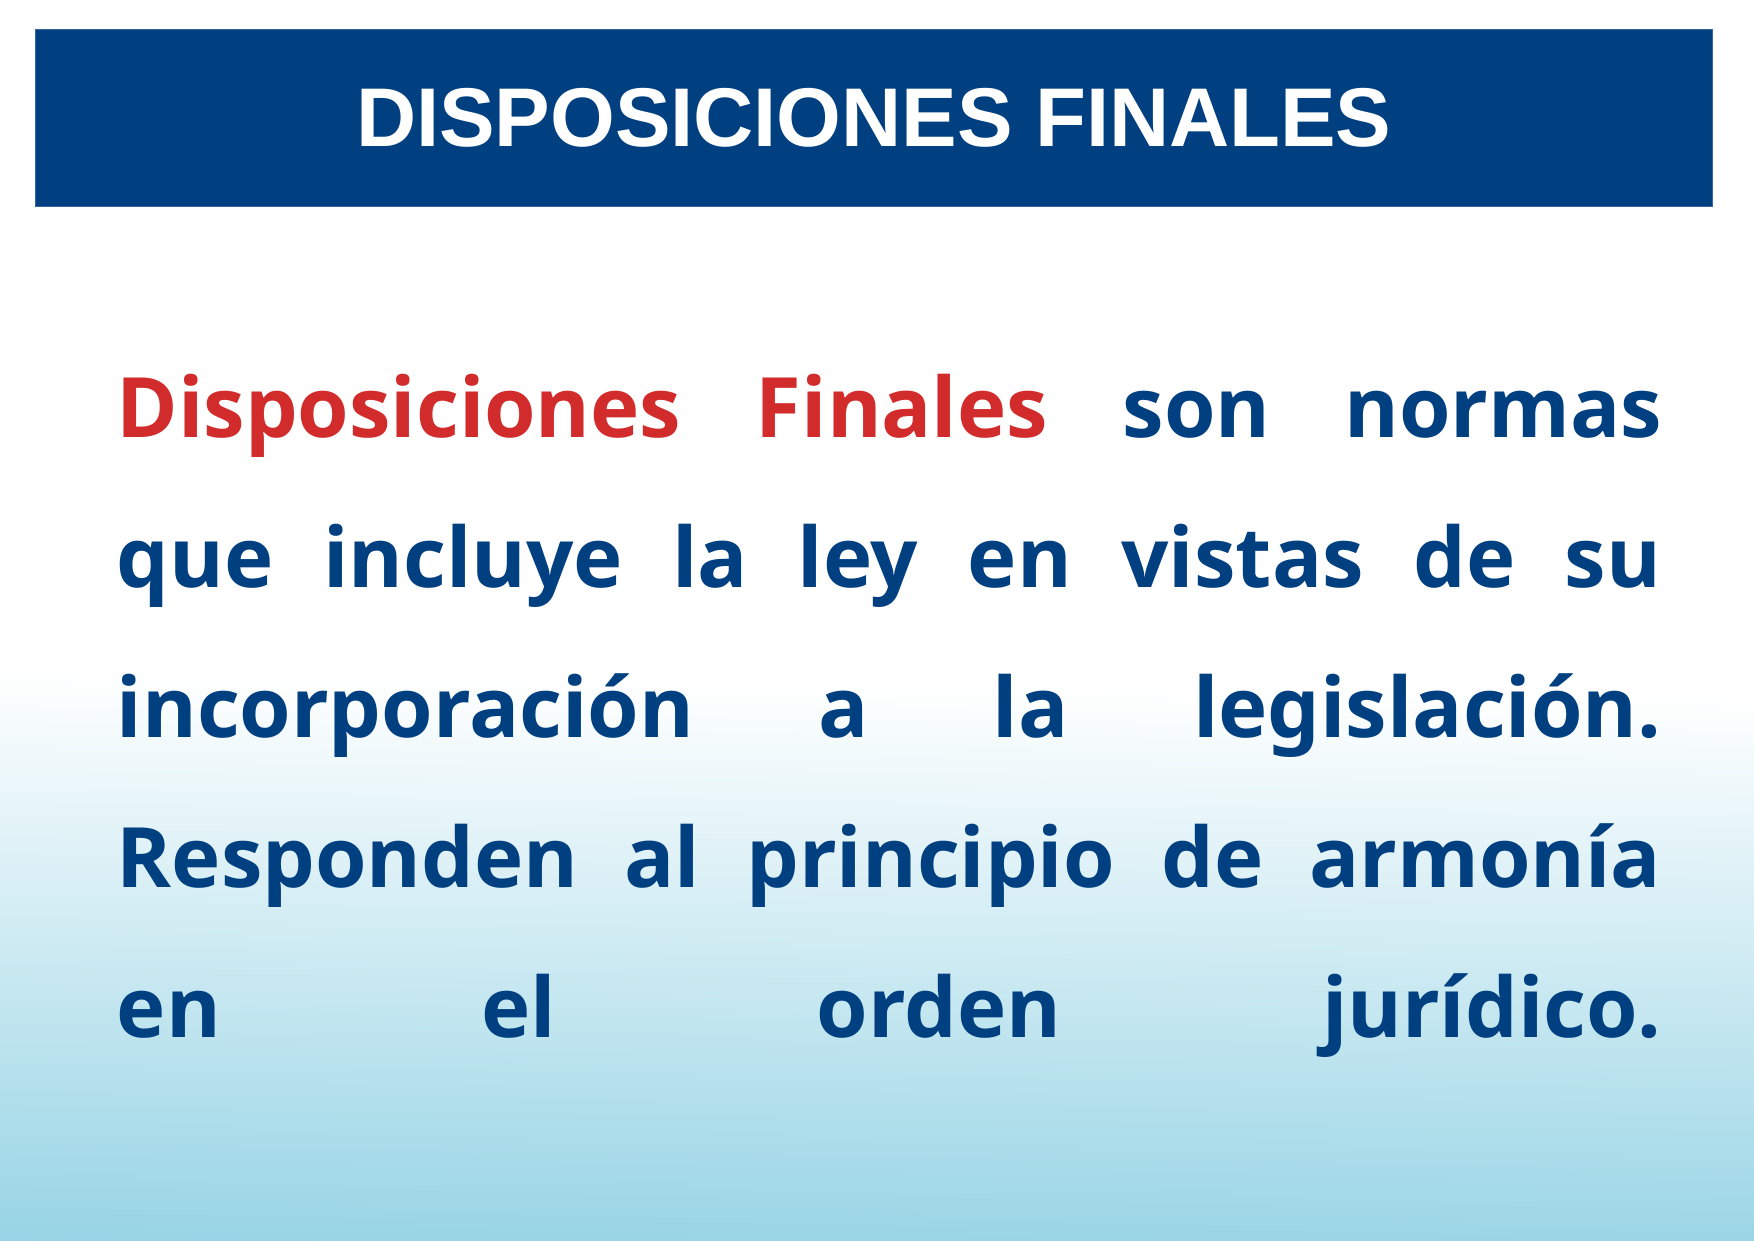

DISPOSICIONES FINALES
#
Disposiciones Finales son normas que incluye la ley en vistas de su incorporación a la legislación. Responden al principio de armonía en el orden jurídico.